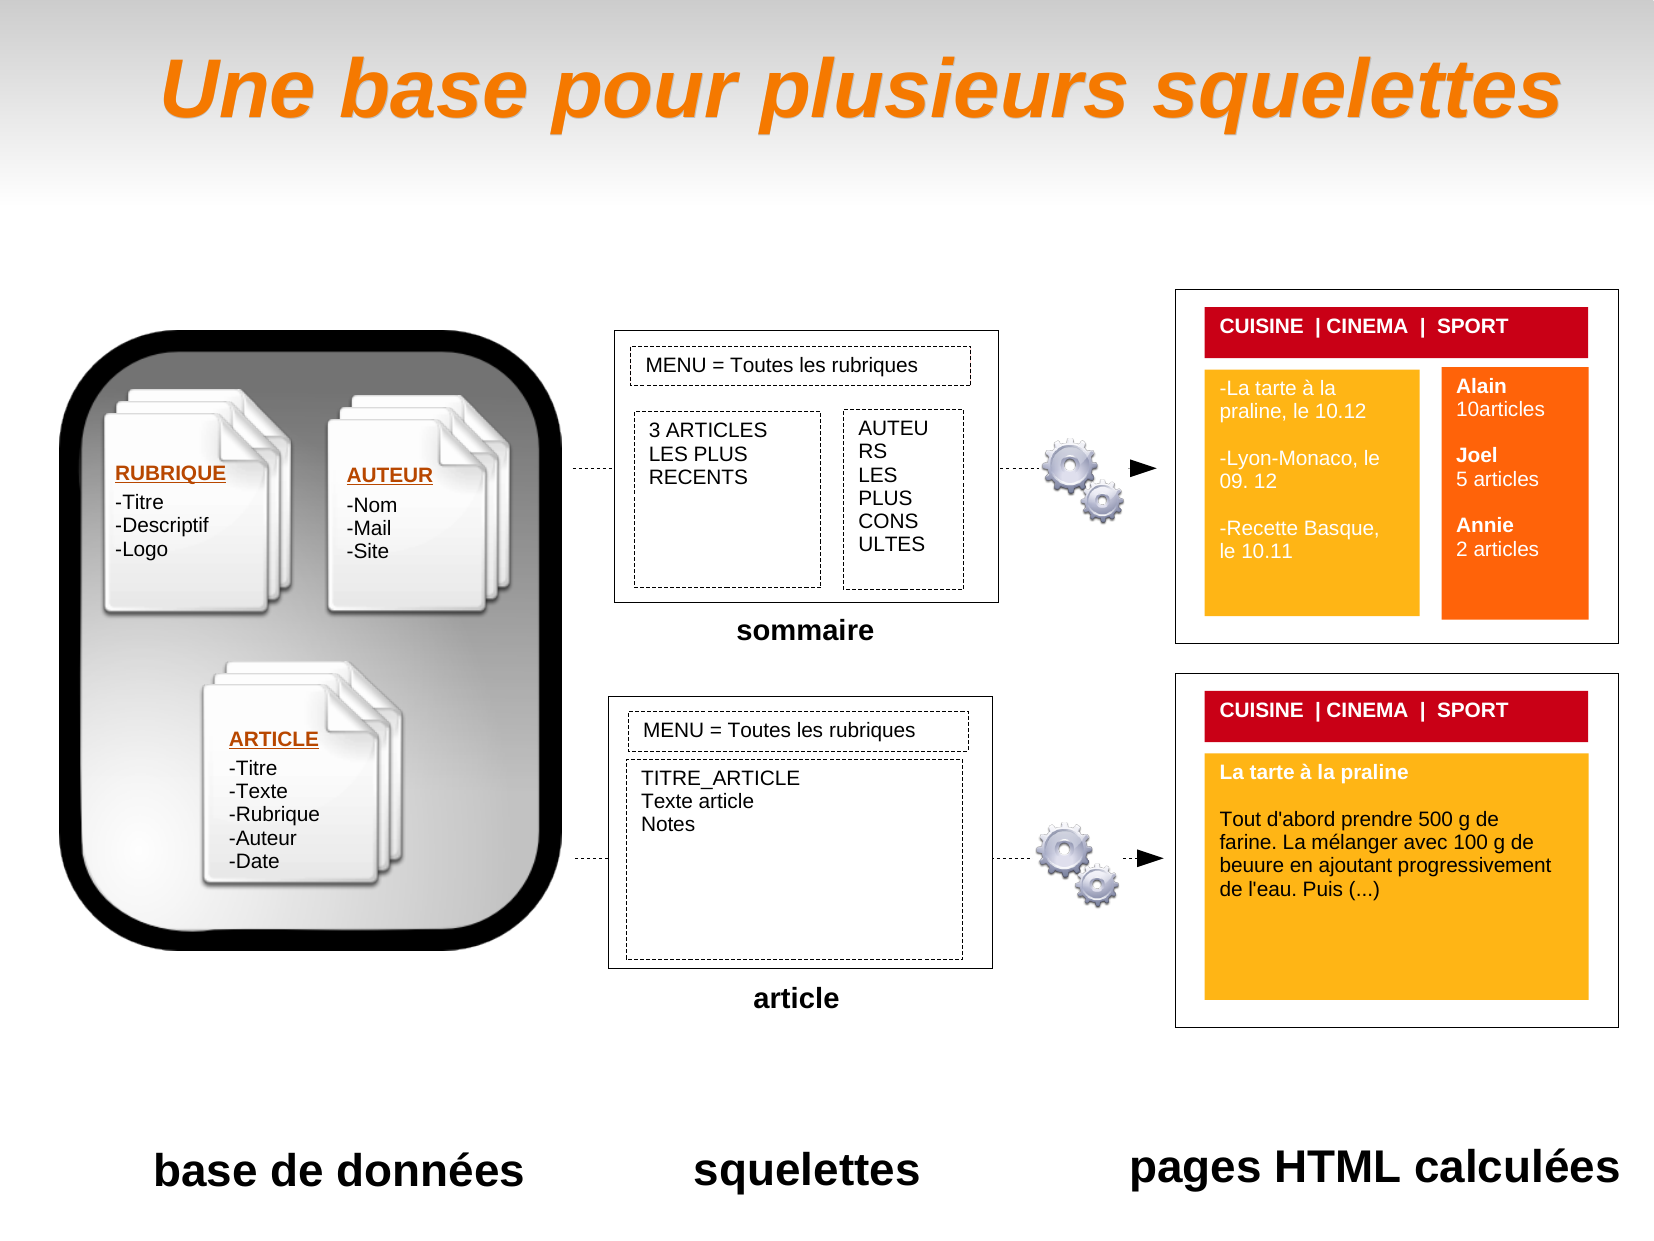

# Une base pour plusieurs squelettes
CUISINE | CINEMA | SPORT
Alain
10articles
Joel
5 articles
Annie
2 articles
-La tarte à la praline, le 10.12
-Lyon-Monaco, le 09. 12
-Recette Basque, le 10.11
#MENU = Toutes les rubriques
MENU = Toutes les rubriques
RUBRIQUE
-Titre
-Descriptif
-Logo
AUTEUR
-Nom
-Mail
-Site
RUBRIQUE
-Titre
-Descriptif
-Logo
AUTEUR
-Nom
-Mail
-Site
AUTEURS LES PLUS CONSULTES
3 ARTICLES LES PLUS RECENTS
RUBRIQUE
-Titre
-Descriptif
-Logo
AUTEUR
-Nom
-Mail
-Site
sommaire
ARTICLE
-Titre
-Texte
-Rubrique
-Auteur
ARTICLE
-Titre
-Texte
-Rubrique
-Auteur
CUISINE | CINEMA | SPORT
La tarte à la praline
Tout d'abord prendre 500 g de farine. La mélanger avec 100 g de beuure en ajoutant progressivement de l'eau. Puis (...)
ARTICLE
-Titre
-Texte
-Rubrique
-Auteur
-Date
MENU = Toutes les rubriques
TITRE_ARTICLE
Texte article
Notes
article
pages HTML calculées
squelettes
base de données